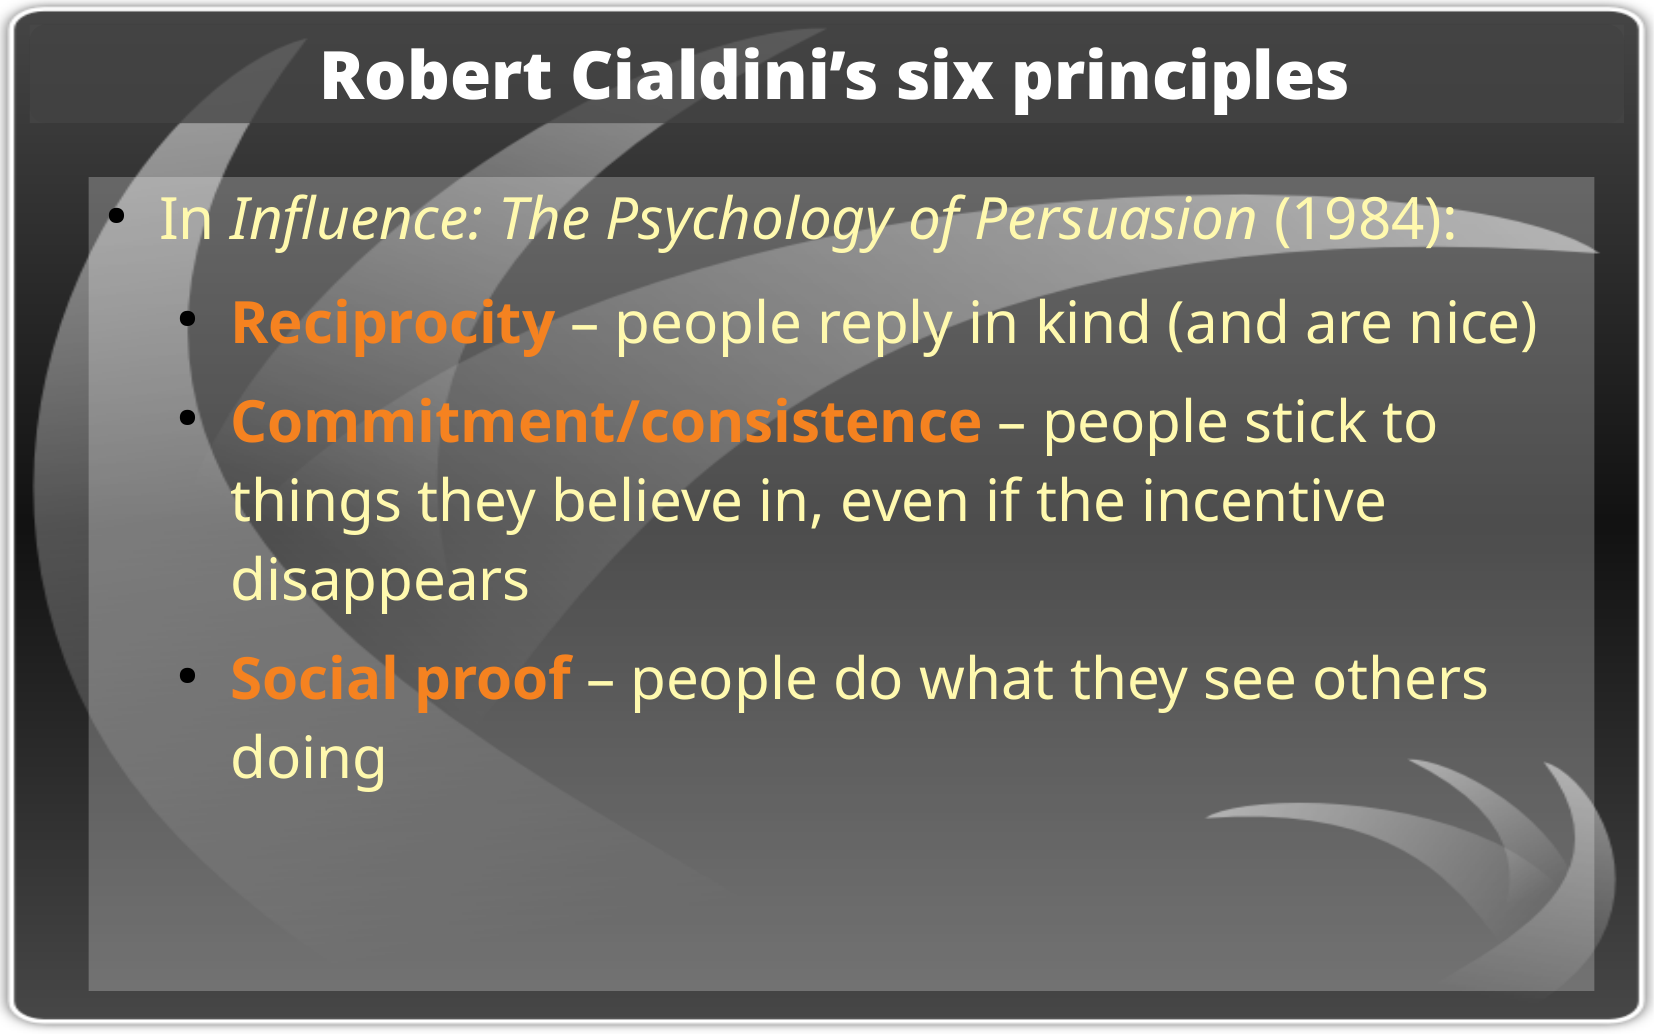

# Robert Cialdini’s six principles
In Influence: The Psychology of Persuasion (1984):
Reciprocity – people reply in kind (and are nice)
Commitment/consistence – people stick to things they believe in, even if the incentive disappears
Social proof – people do what they see others doing